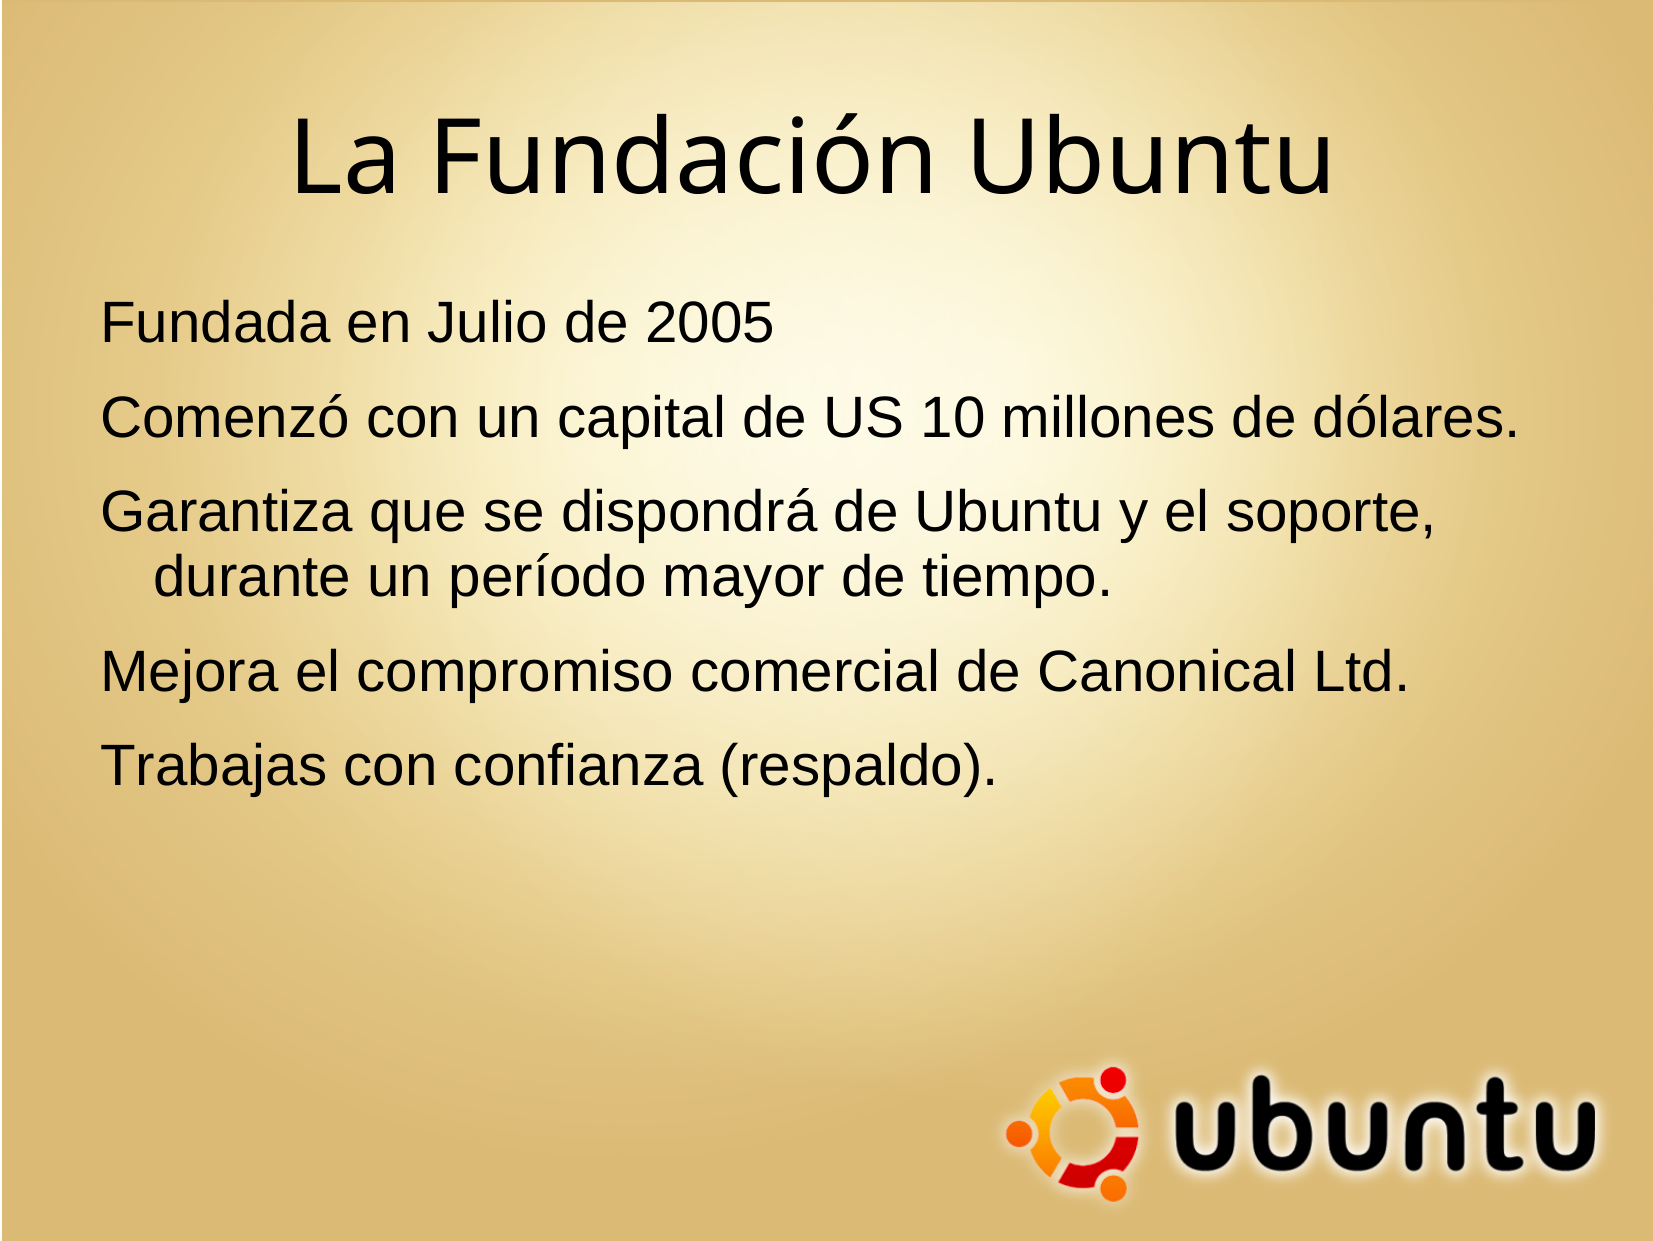

# La Fundación Ubuntu
Fundada en Julio de 2005
Comenzó con un capital de US 10 millones de dólares.
Garantiza que se dispondrá de Ubuntu y el soporte, durante un período mayor de tiempo.
Mejora el compromiso comercial de Canonical Ltd.
Trabajas con confianza (respaldo).